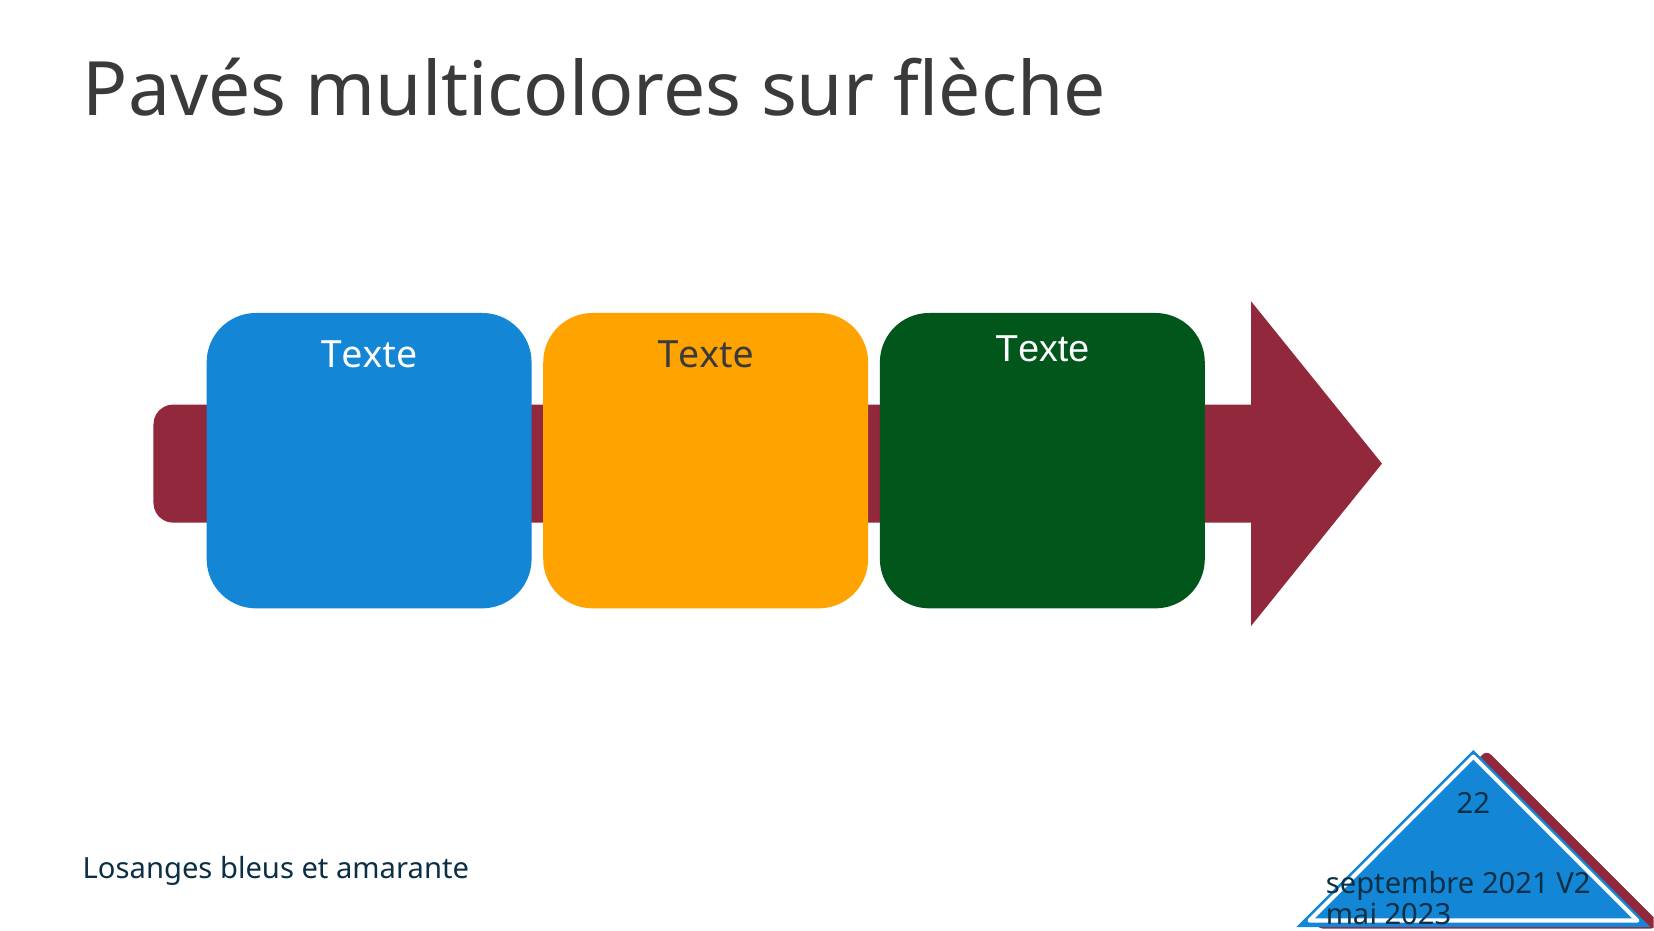

# Pavés multicolores sur flèche
Texte
Texte
Texte
22
Losanges bleus et amarante
septembre 2021 V2 mai 2023